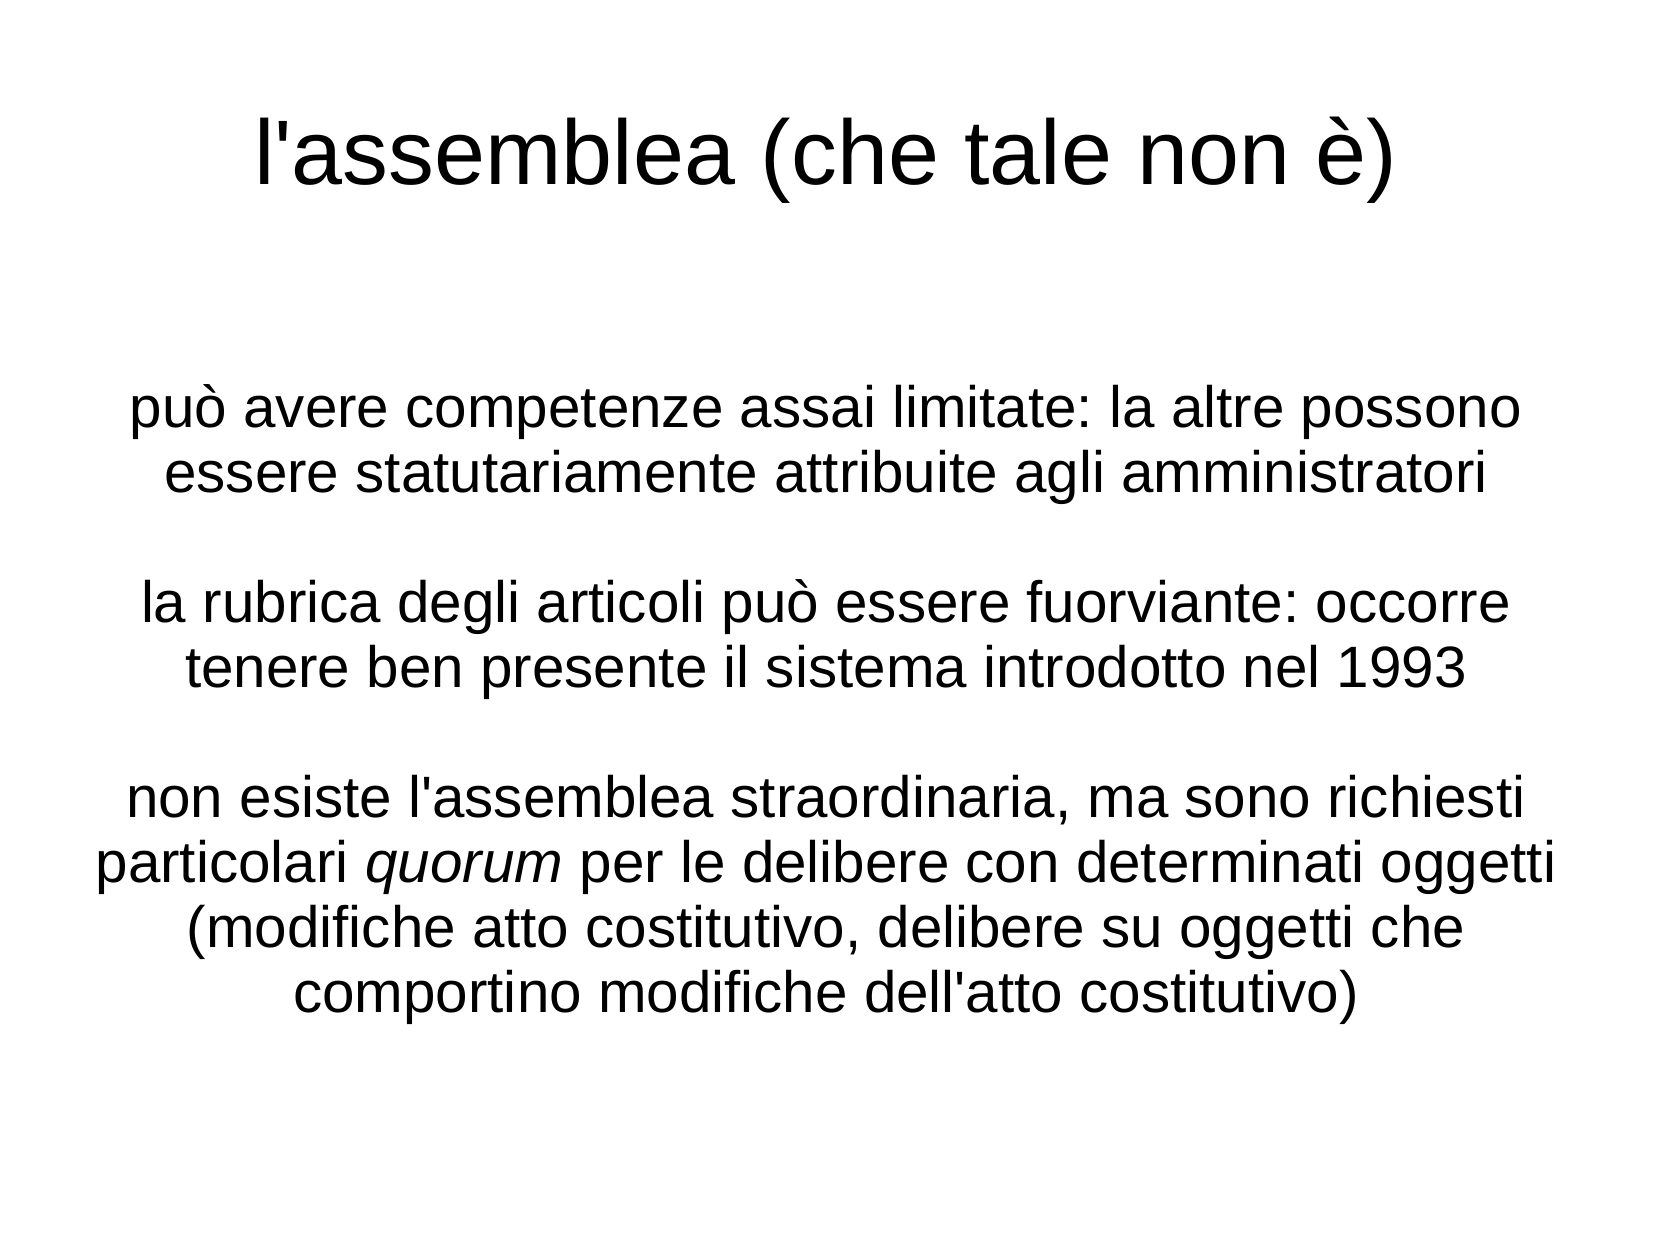

# l'assemblea (che tale non è)
può avere competenze assai limitate: la altre possono essere statutariamente attribuite agli amministratori
la rubrica degli articoli può essere fuorviante: occorre tenere ben presente il sistema introdotto nel 1993
non esiste l'assemblea straordinaria, ma sono richiesti particolari quorum per le delibere con determinati oggetti (modifiche atto costitutivo, delibere su oggetti che comportino modifiche dell'atto costitutivo)